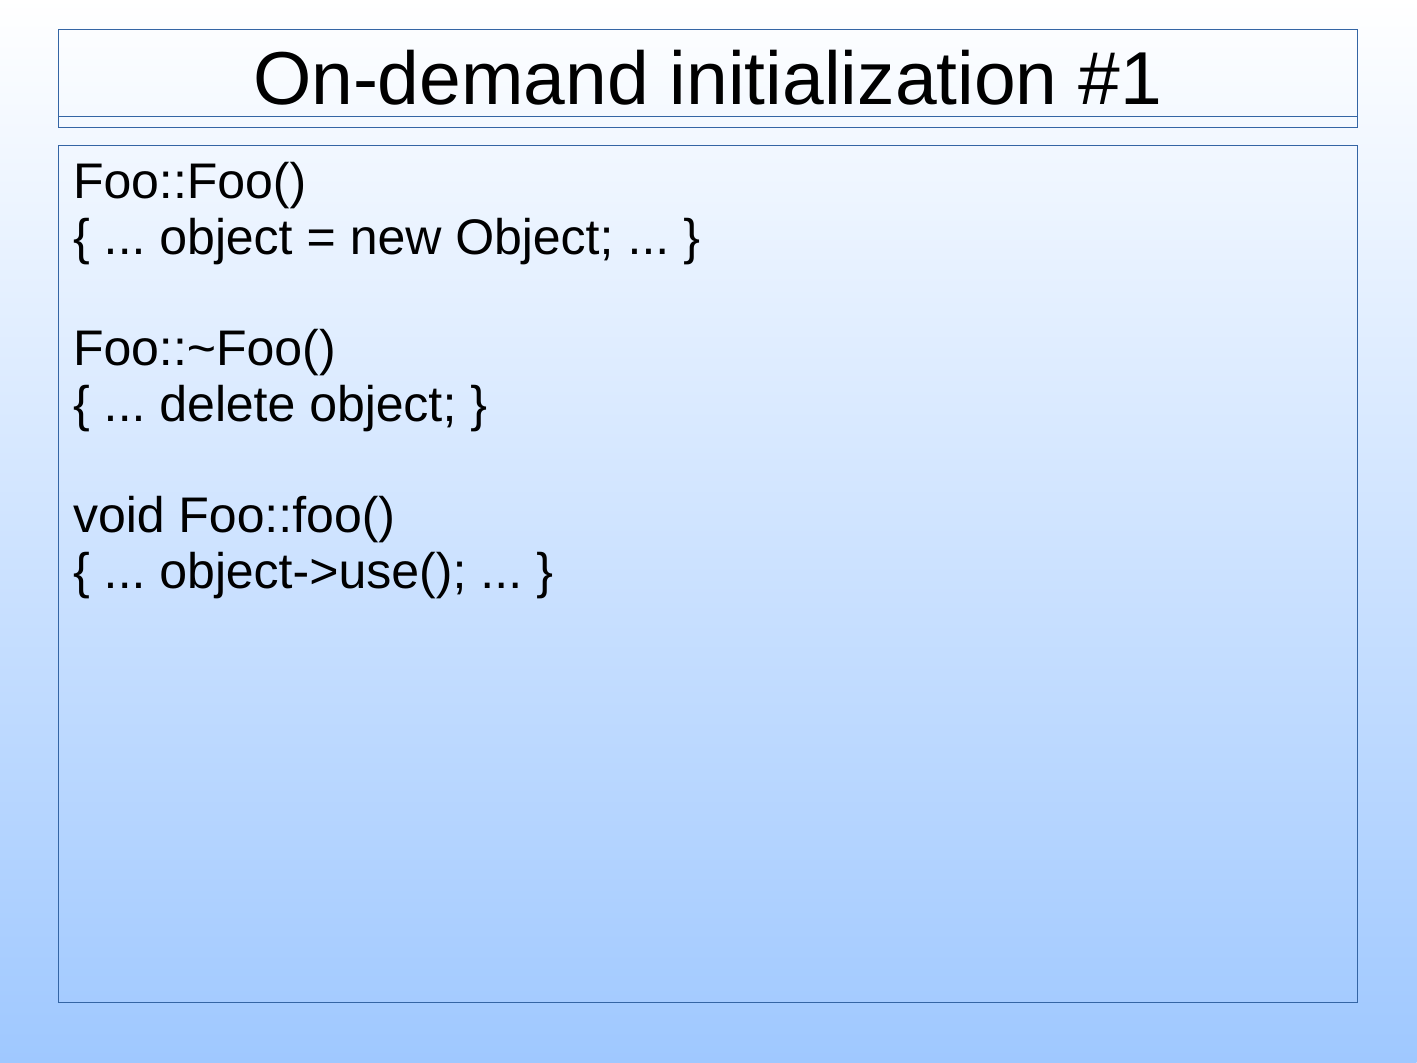

On-demand initialization #1
Foo::Foo()
{ ... object = new Object; ... }
Foo::~Foo()
{ ... delete object; }
void Foo::foo()
{ ... object->use(); ... }